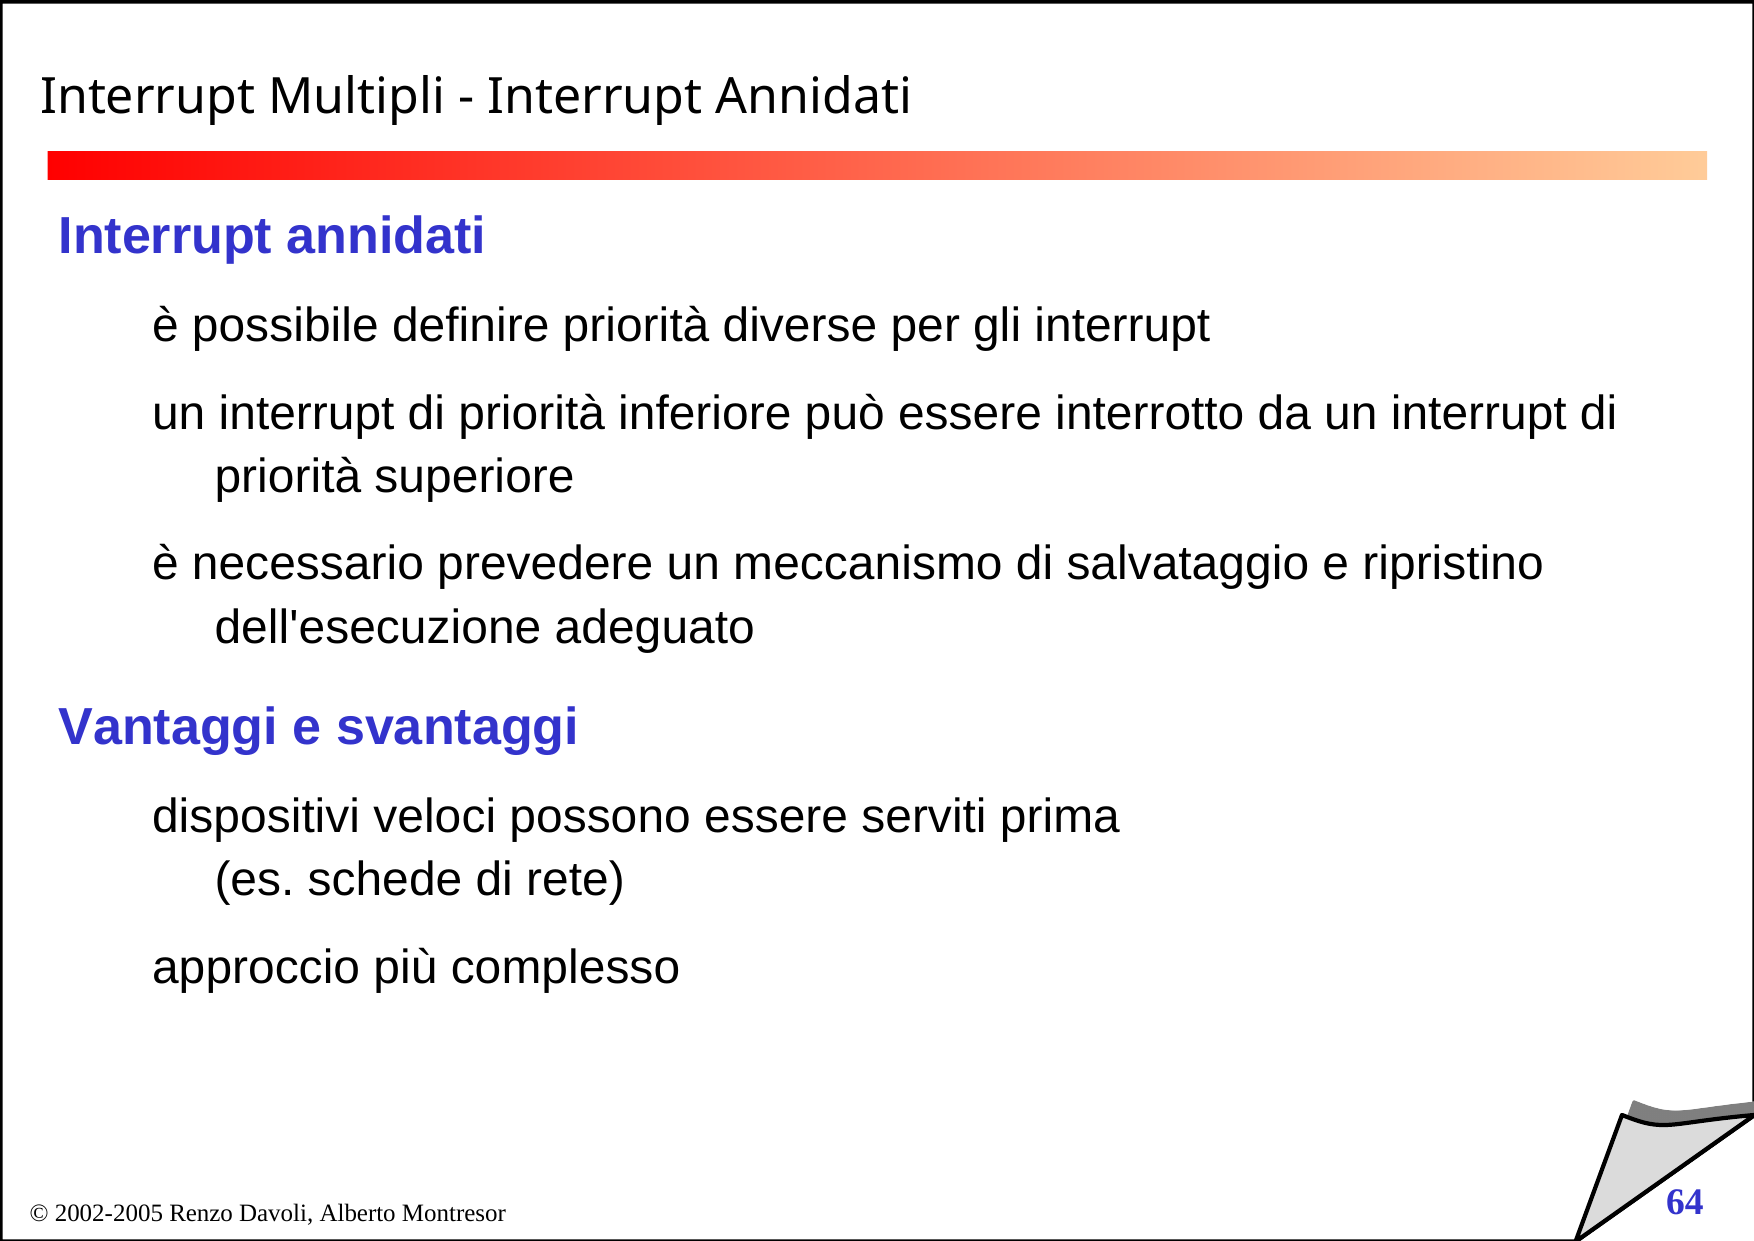

# Interrupt Multipli - Interrupt Annidati
Interrupt annidati
è possibile definire priorità diverse per gli interrupt
un interrupt di priorità inferiore può essere interrotto da un interrupt di priorità superiore
è necessario prevedere un meccanismo di salvataggio e ripristino dell'esecuzione adeguato
Vantaggi e svantaggi
dispositivi veloci possono essere serviti prima
(es. schede di rete)
approccio più complesso